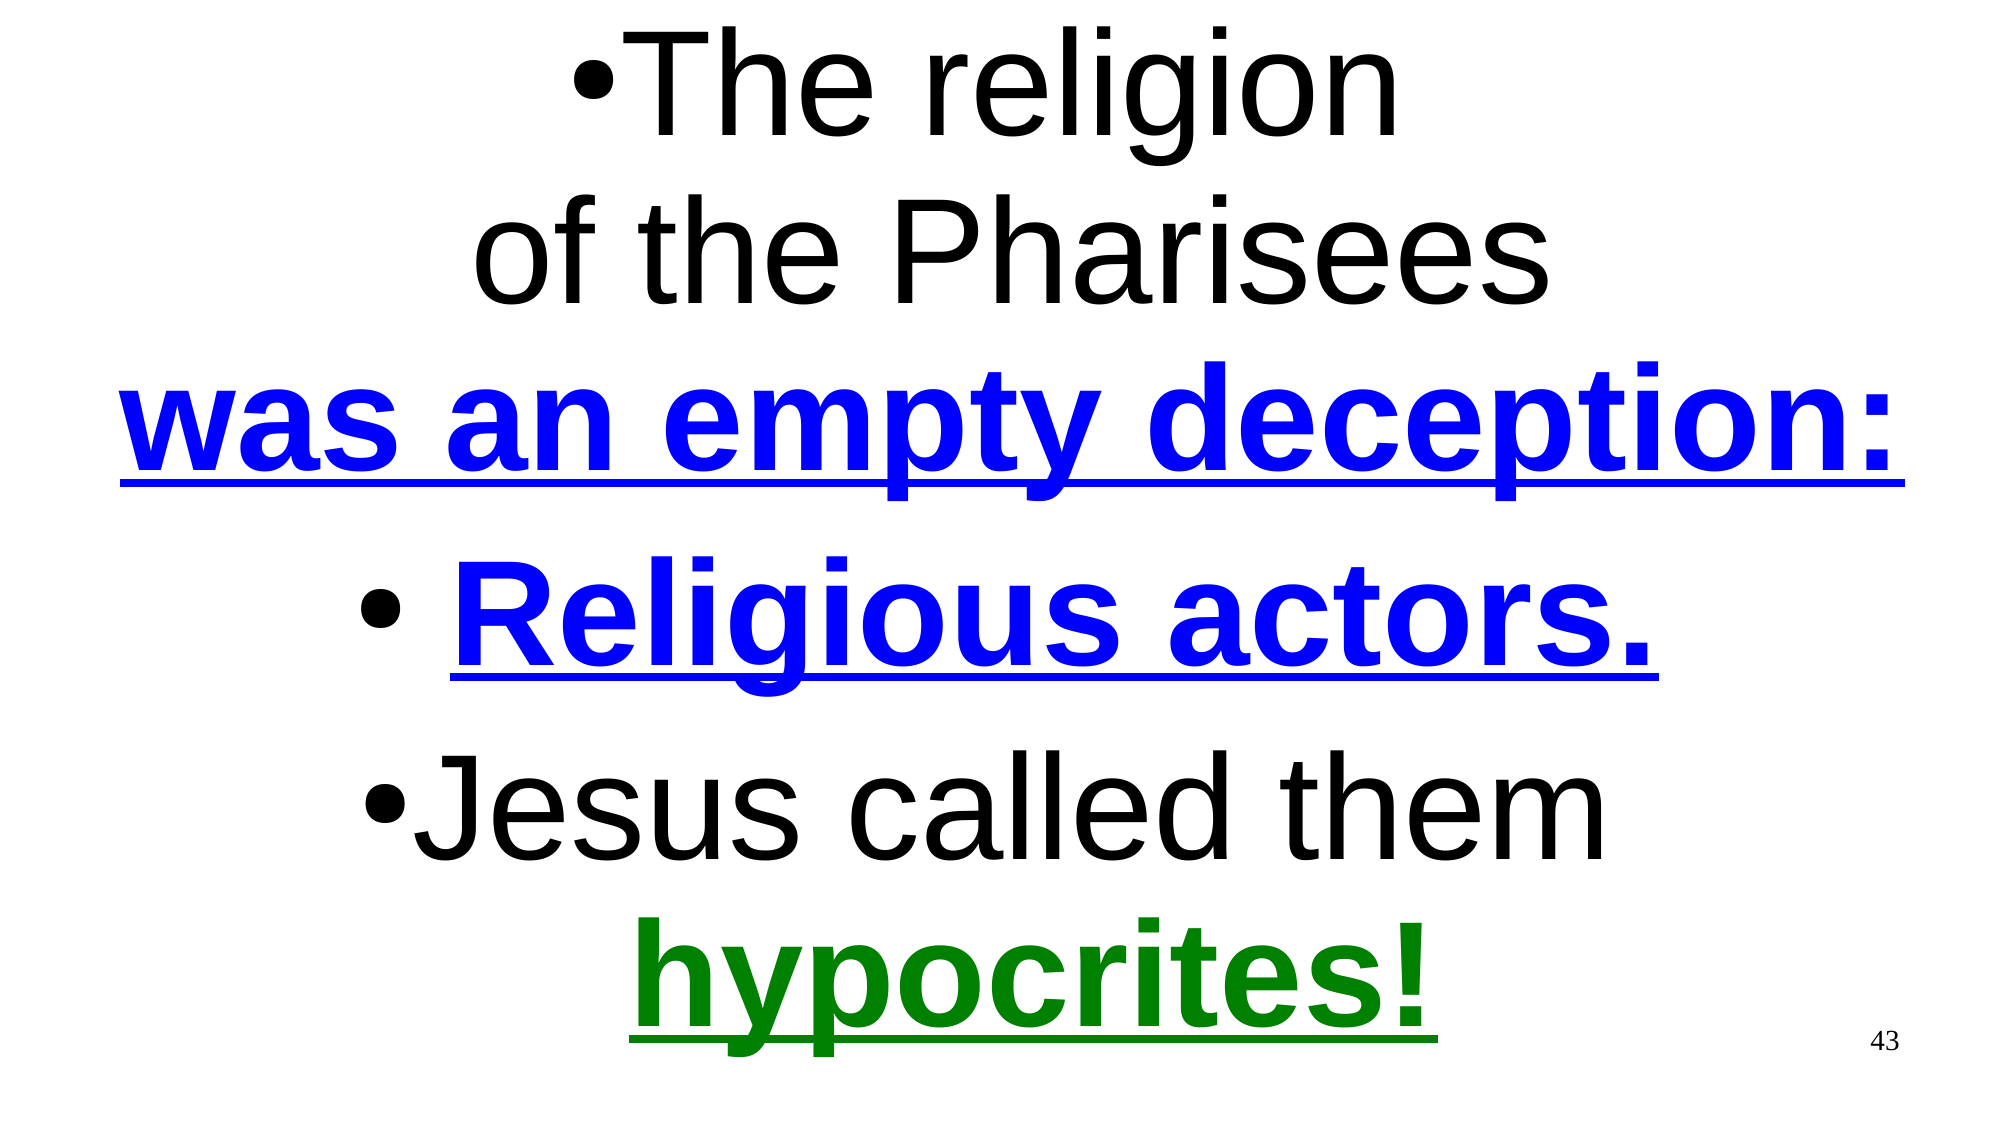

# The religion of the Pharisees was an empty deception:
 Religious actors.
Jesus called them
hypocrites!
43